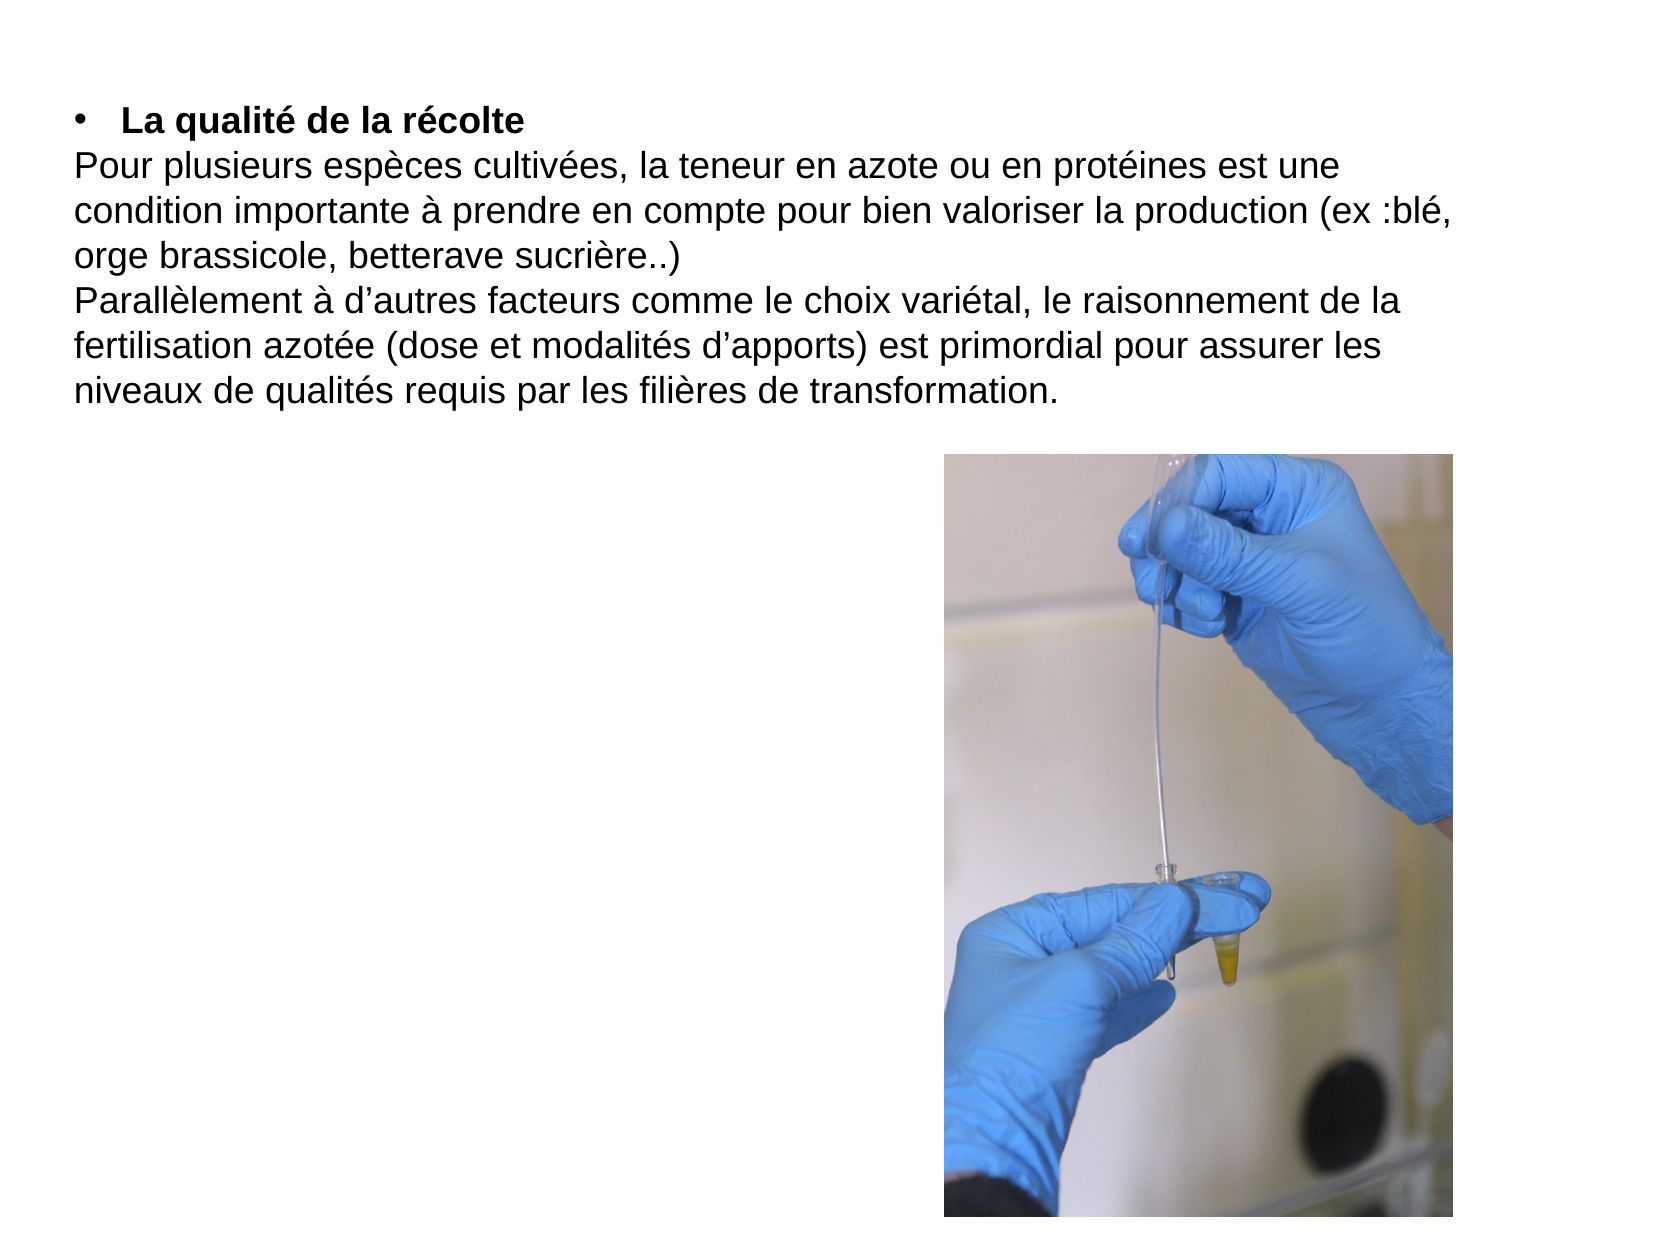

La qualité de la récolte
Pour plusieurs espèces cultivées, la teneur en azote ou en protéines est une condition importante à prendre en compte pour bien valoriser la production (ex :blé, orge brassicole, betterave sucrière..)
Parallèlement à d’autres facteurs comme le choix variétal, le raisonnement de la fertilisation azotée (dose et modalités d’apports) est primordial pour assurer les niveaux de qualités requis par les filières de transformation.